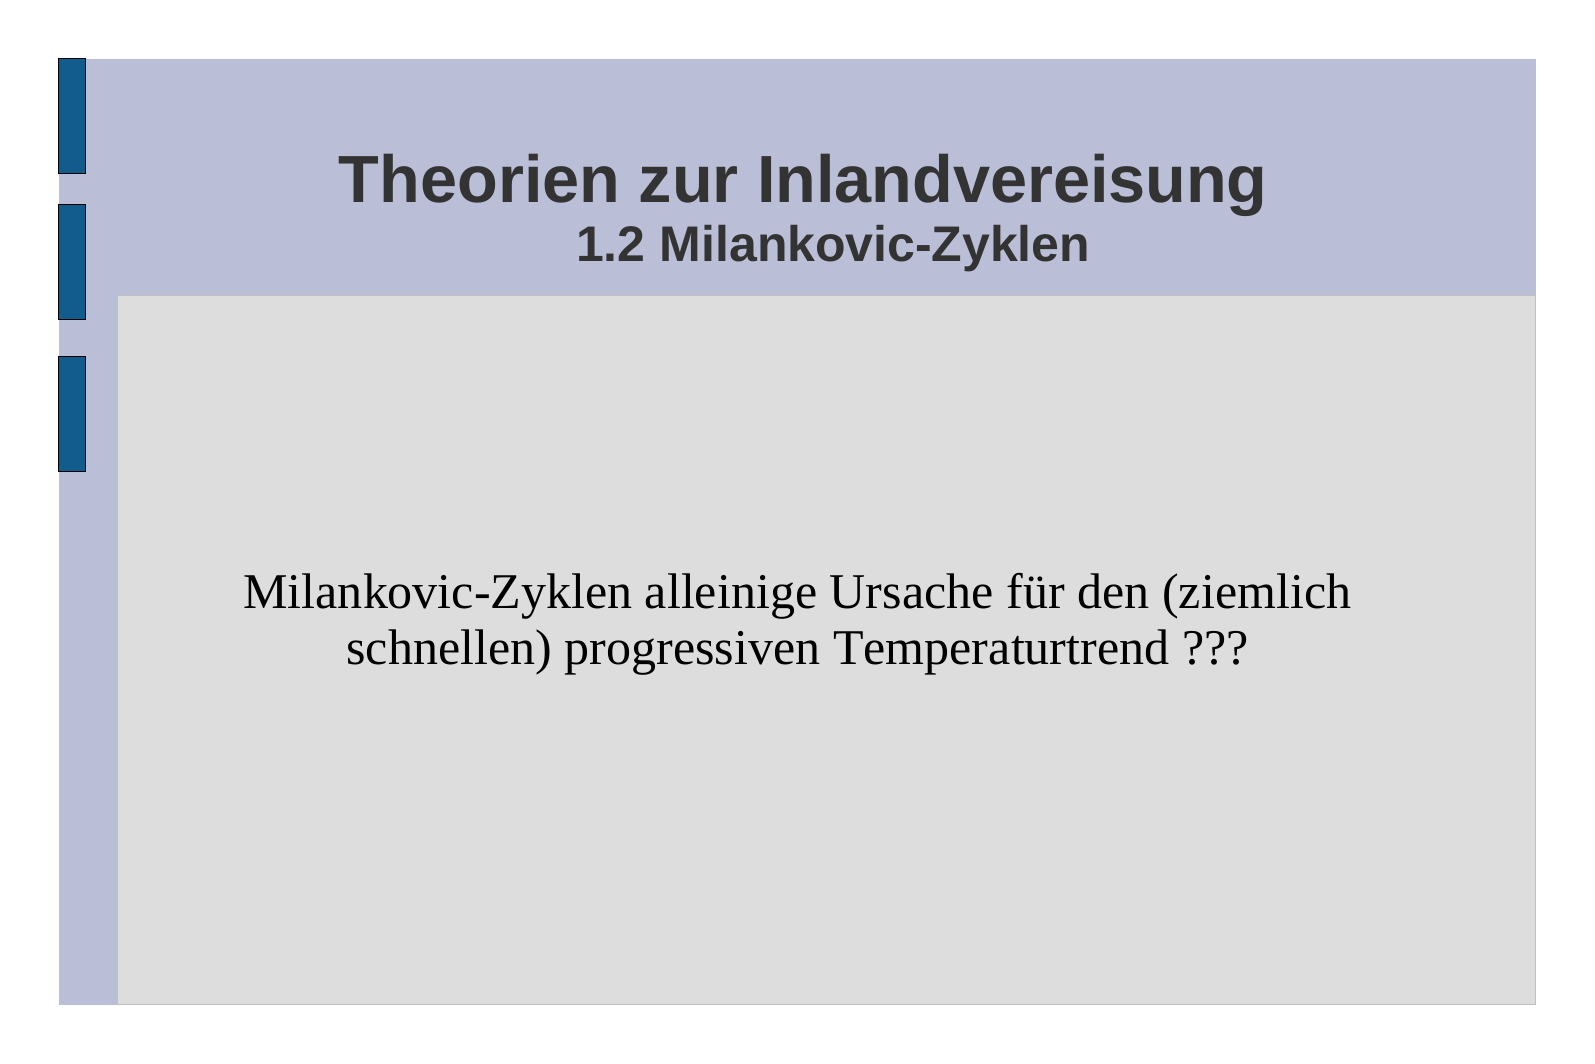

# Theorien zur Inlandvereisung 1.2 Milankovic-Zyklen
Milankovic-Zyklen alleinige Ursache für den (ziemlich schnellen) progressiven Temperaturtrend ???